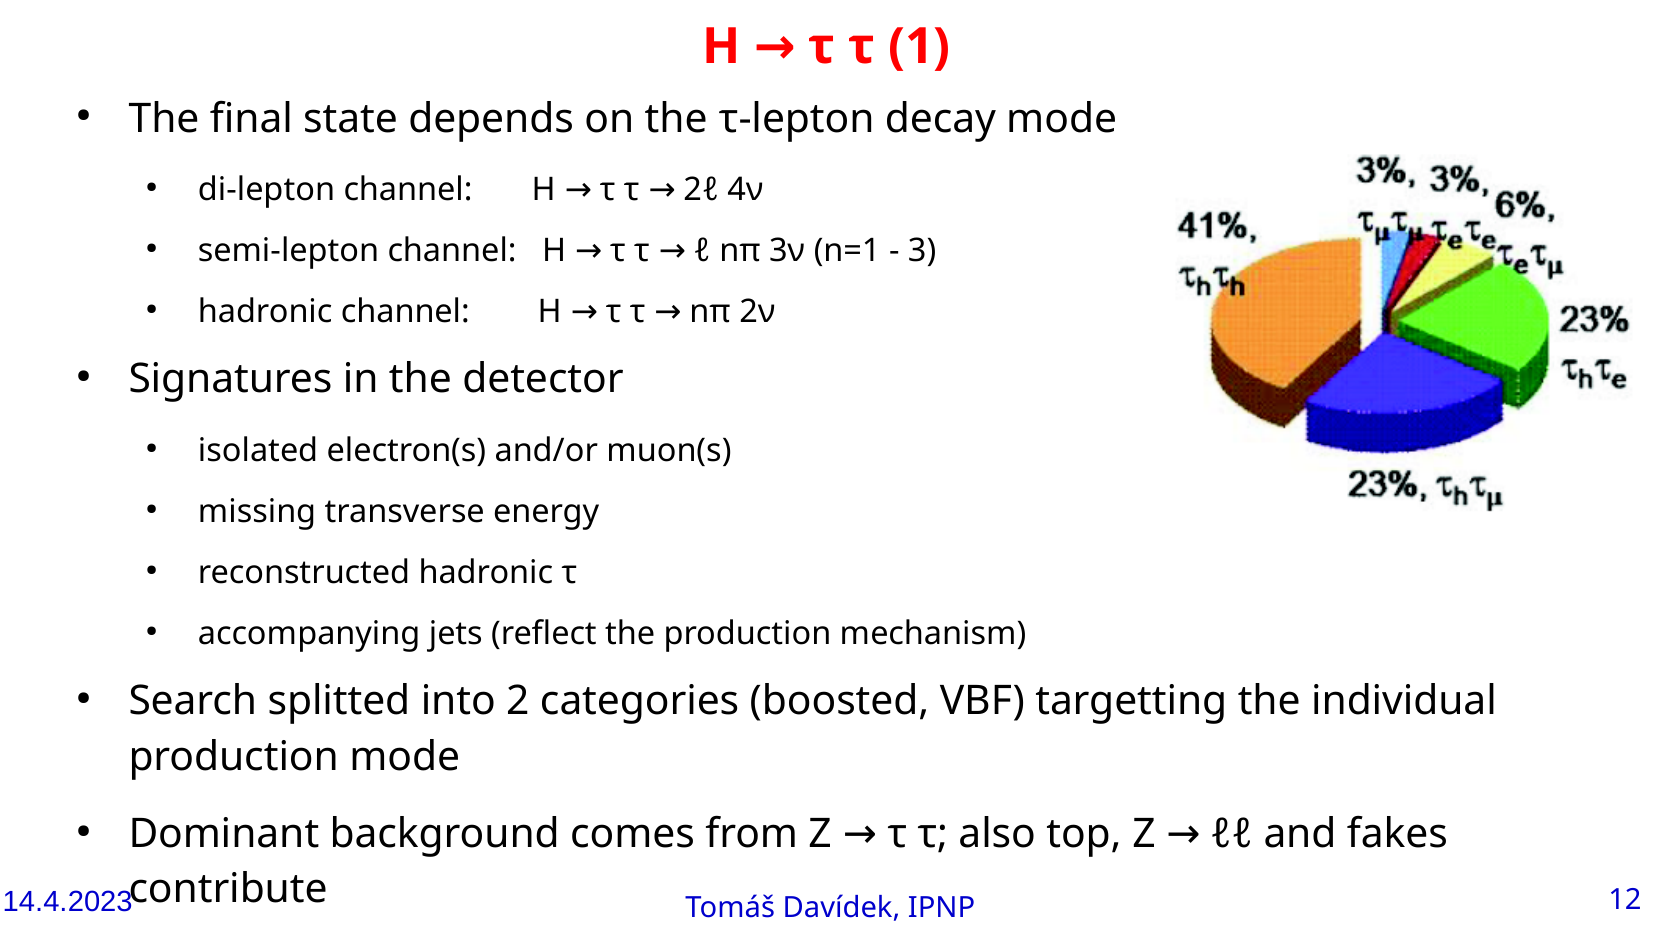

# H → τ τ (1)
The final state depends on the τ-lepton decay mode
di-lepton channel: H → τ τ → 2ℓ 4ν
semi-lepton channel: H → τ τ → ℓ nπ 3ν (n=1 - 3)
hadronic channel: H → τ τ → nπ 2ν
Signatures in the detector
isolated electron(s) and/or muon(s)
missing transverse energy
reconstructed hadronic τ
accompanying jets (reflect the production mechanism)
Search splitted into 2 categories (boosted, VBF) targetting the individual production mode
Dominant background comes from Z → τ τ; also top, Z → ℓℓ and fakes contribute
12
T.Davidek, IPNP